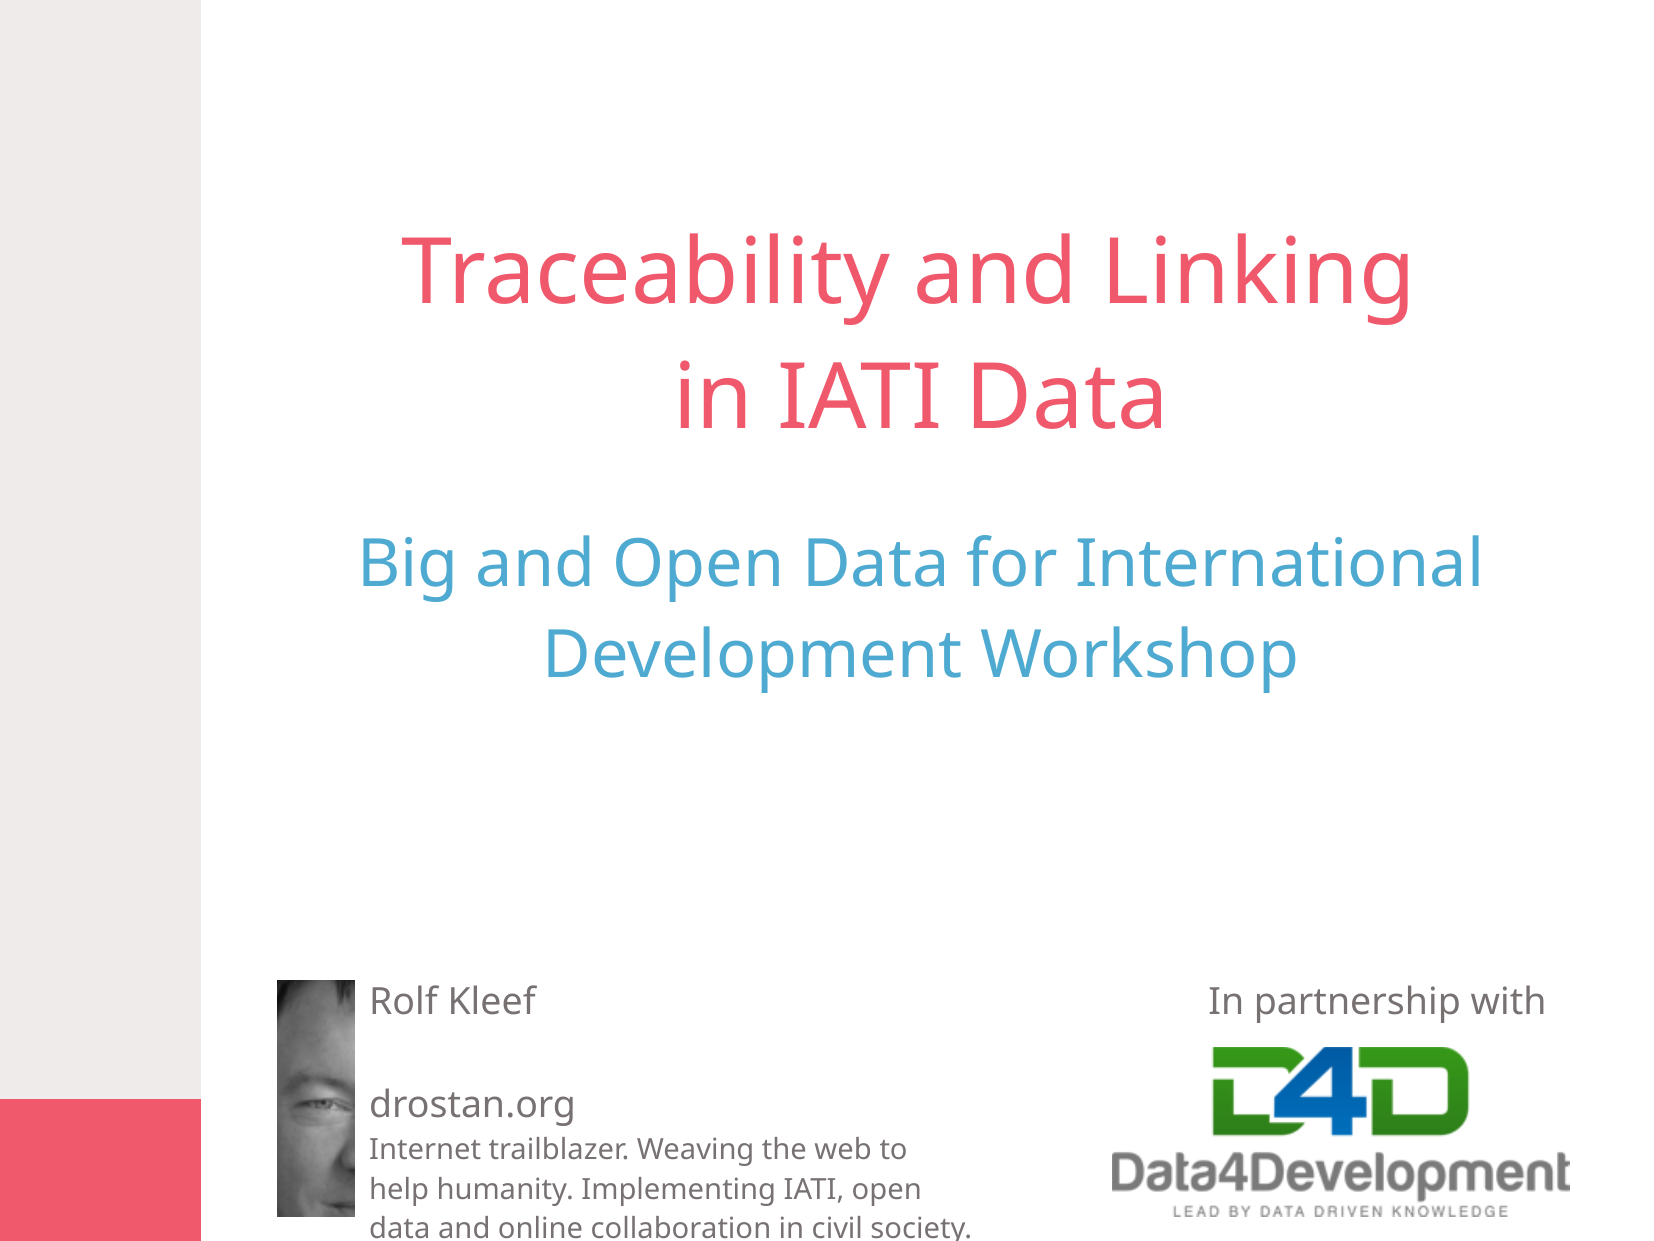

# Traceability and Linking in IATI Data
Big and Open Data for International Development Workshop
Rolf Kleef
drostan.org
Internet trailblazer. Weaving the web to
help humanity. Implementing IATI, open
data and online collaboration in civil society.
In partnership with